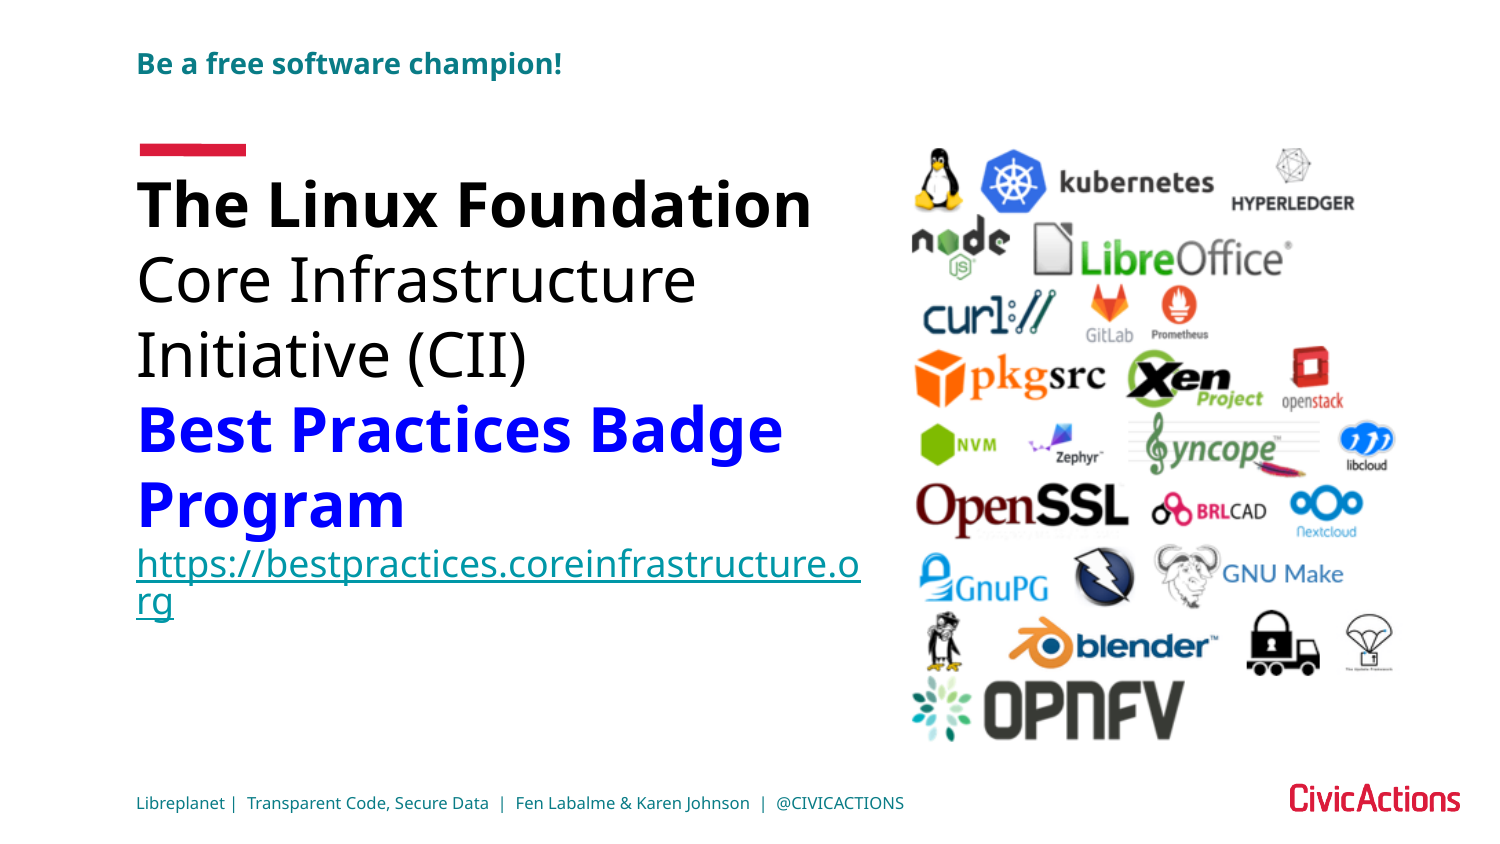

# Be a free software champion!
The Linux Foundation Core Infrastructure Initiative (CII)
Best Practices Badge Program
https://bestpractices.coreinfrastructure.org
Libreplanet | Transparent Code, Secure Data | Fen Labalme & Karen Johnson | @CIVICACTIONS